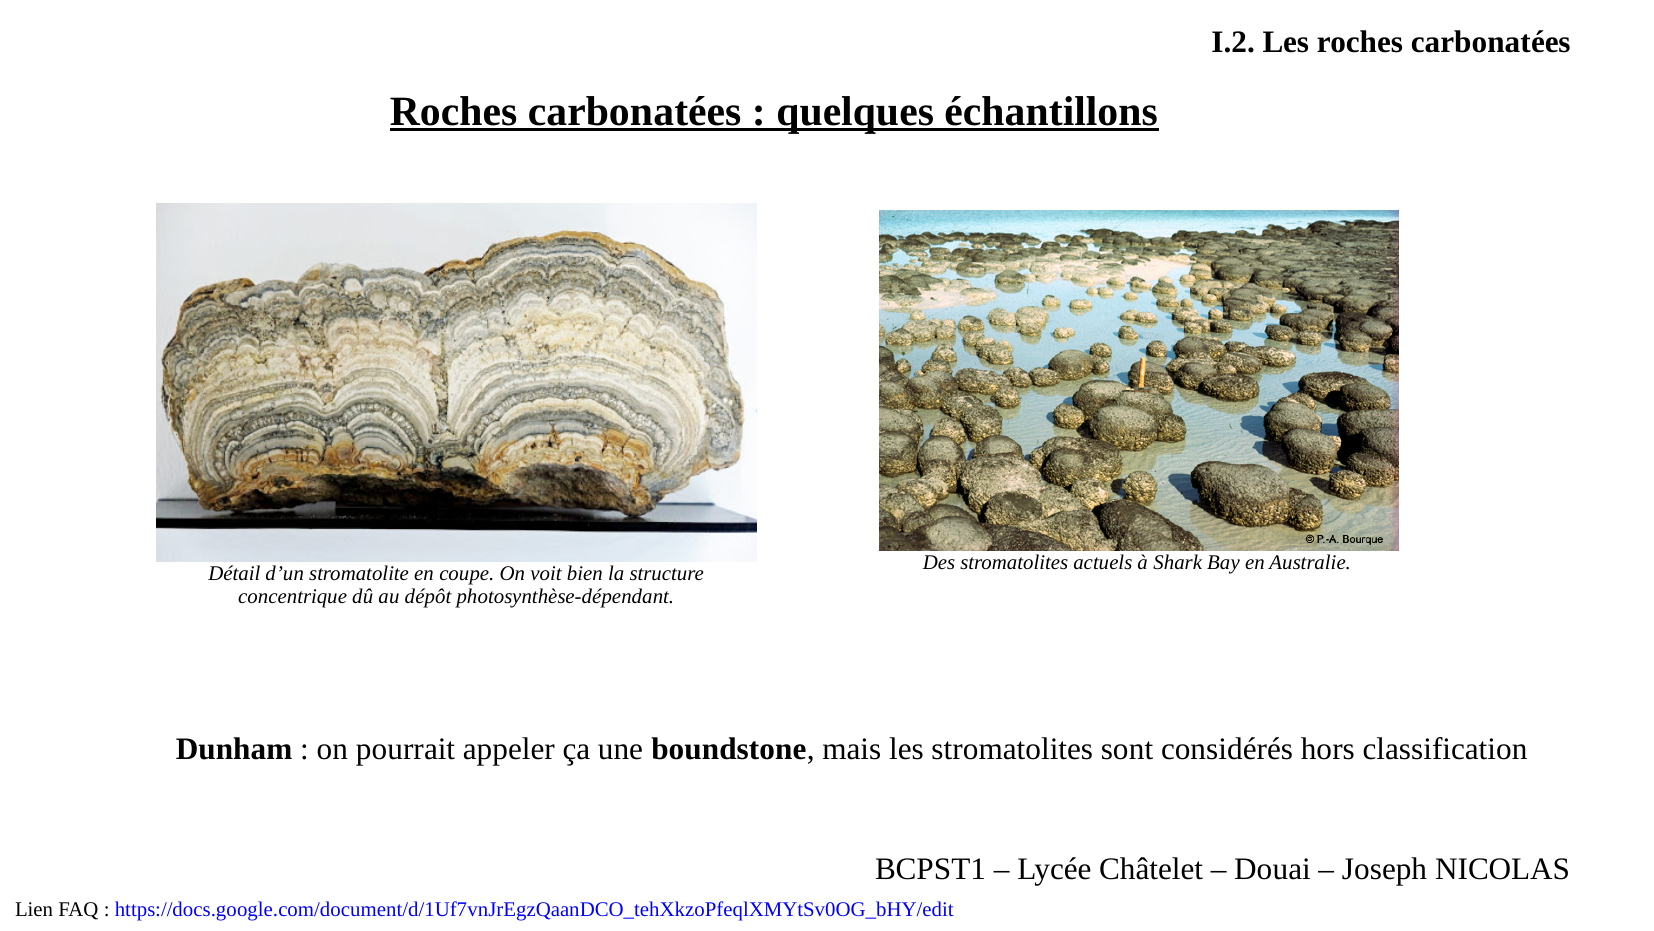

I.2. Les roches carbonatées
				Roches carbonatées : quelques échantillons
Des stromatolites actuels à Shark Bay en Australie.
Détail d’un stromatolite en coupe. On voit bien la structure concentrique dû au dépôt photosynthèse-dépendant.
Dunham : on pourrait appeler ça une boundstone, mais les stromatolites sont considérés hors classification
BCPST1 – Lycée Châtelet – Douai – Joseph NICOLAS
Lien FAQ : https://docs.google.com/document/d/1Uf7vnJrEgzQaanDCO_tehXkzoPfeqlXMYtSv0OG_bHY/edit